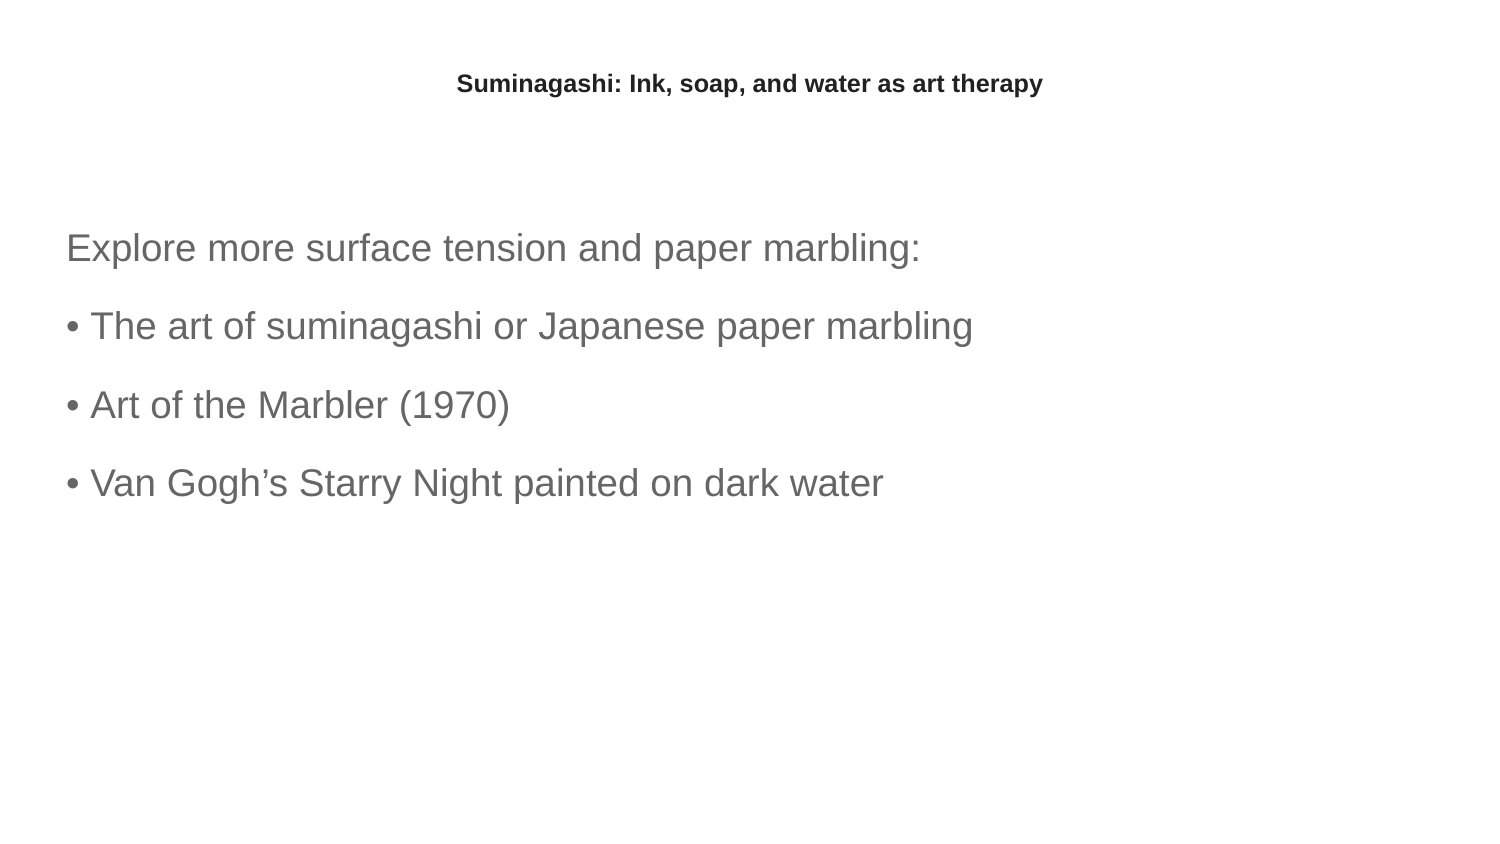

# Suminagashi: Ink, soap, and water as art therapy
Explore more surface tension and paper marbling:
• The art of suminagashi or Japanese paper marbling
• Art of the Marbler (1970)
• Van Gogh’s Starry Night painted on dark water